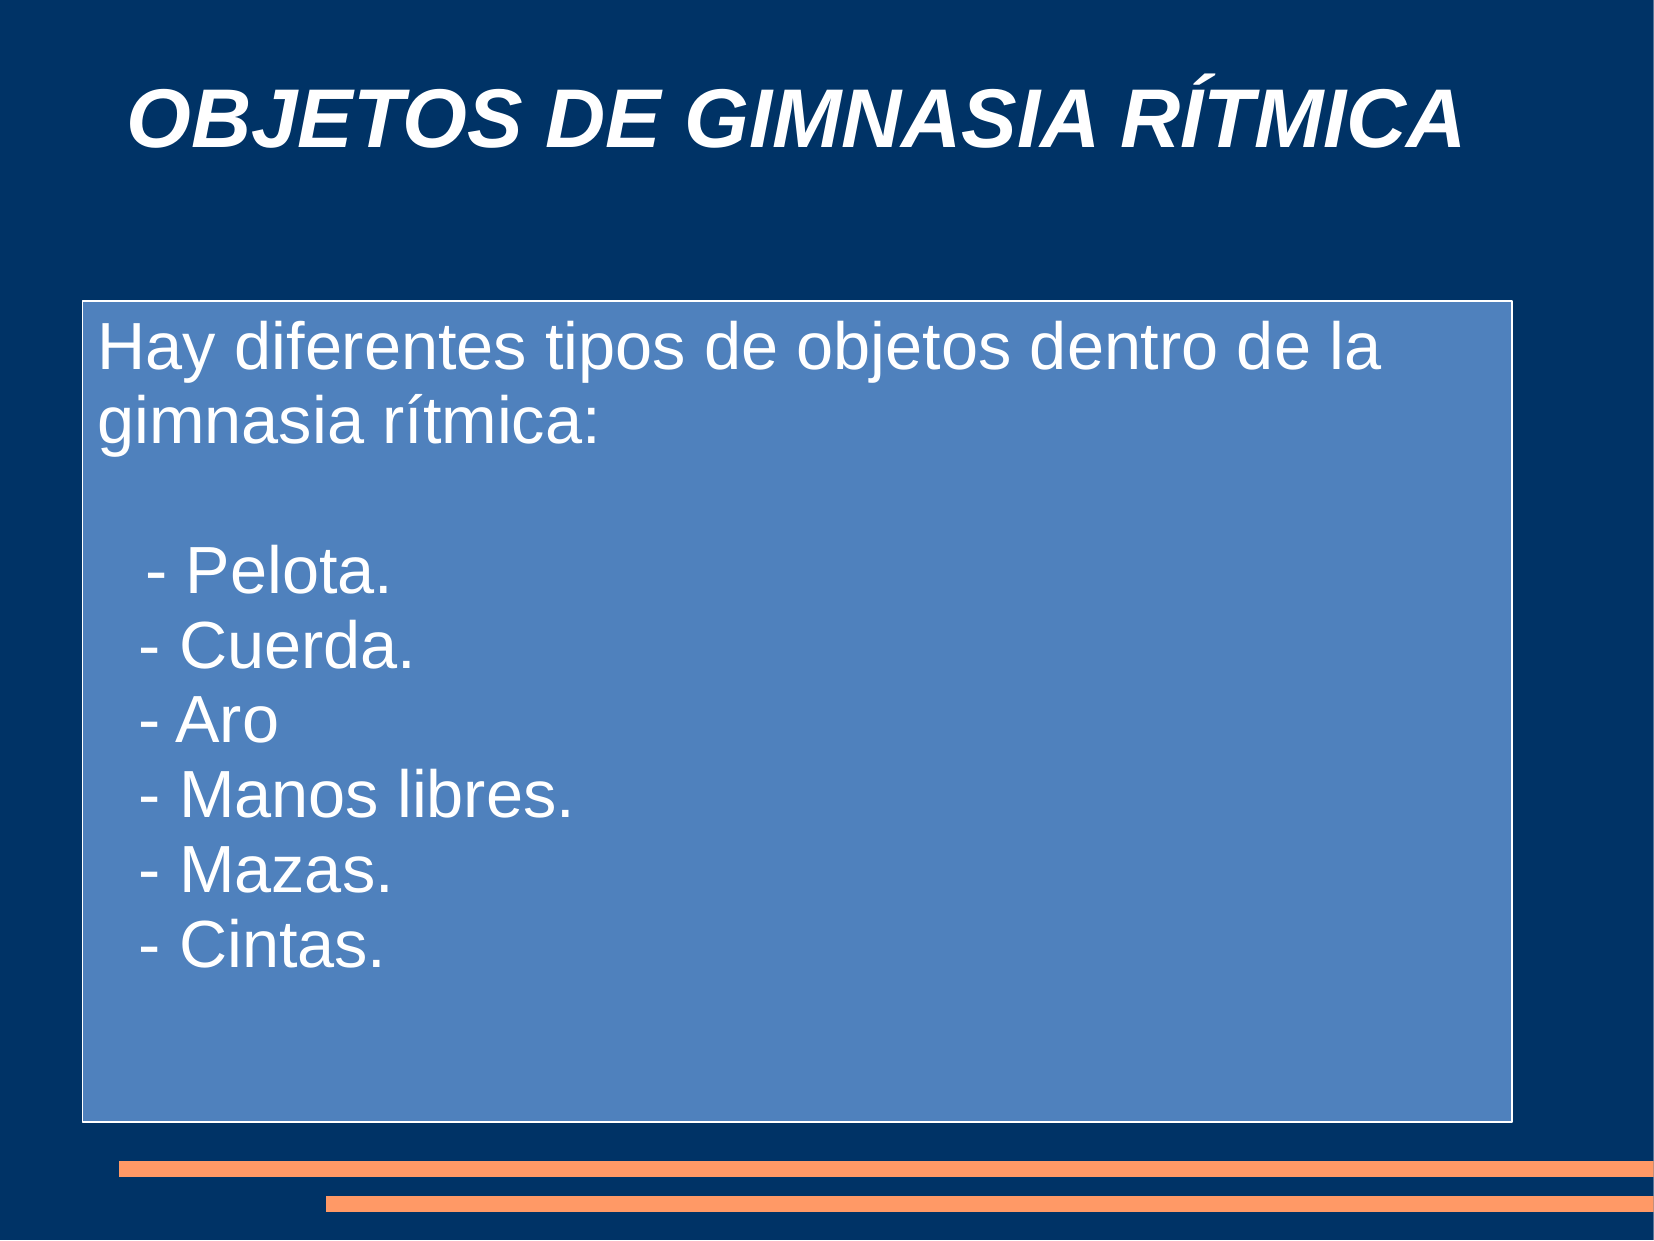

OBJETOS DE GIMNASIA RÍTMICA
Hay diferentes tipos de objetos dentro de la gimnasia rítmica:
 - Pelota.
- Cuerda.
- Aro
- Manos libres.
- Mazas.
- Cintas.